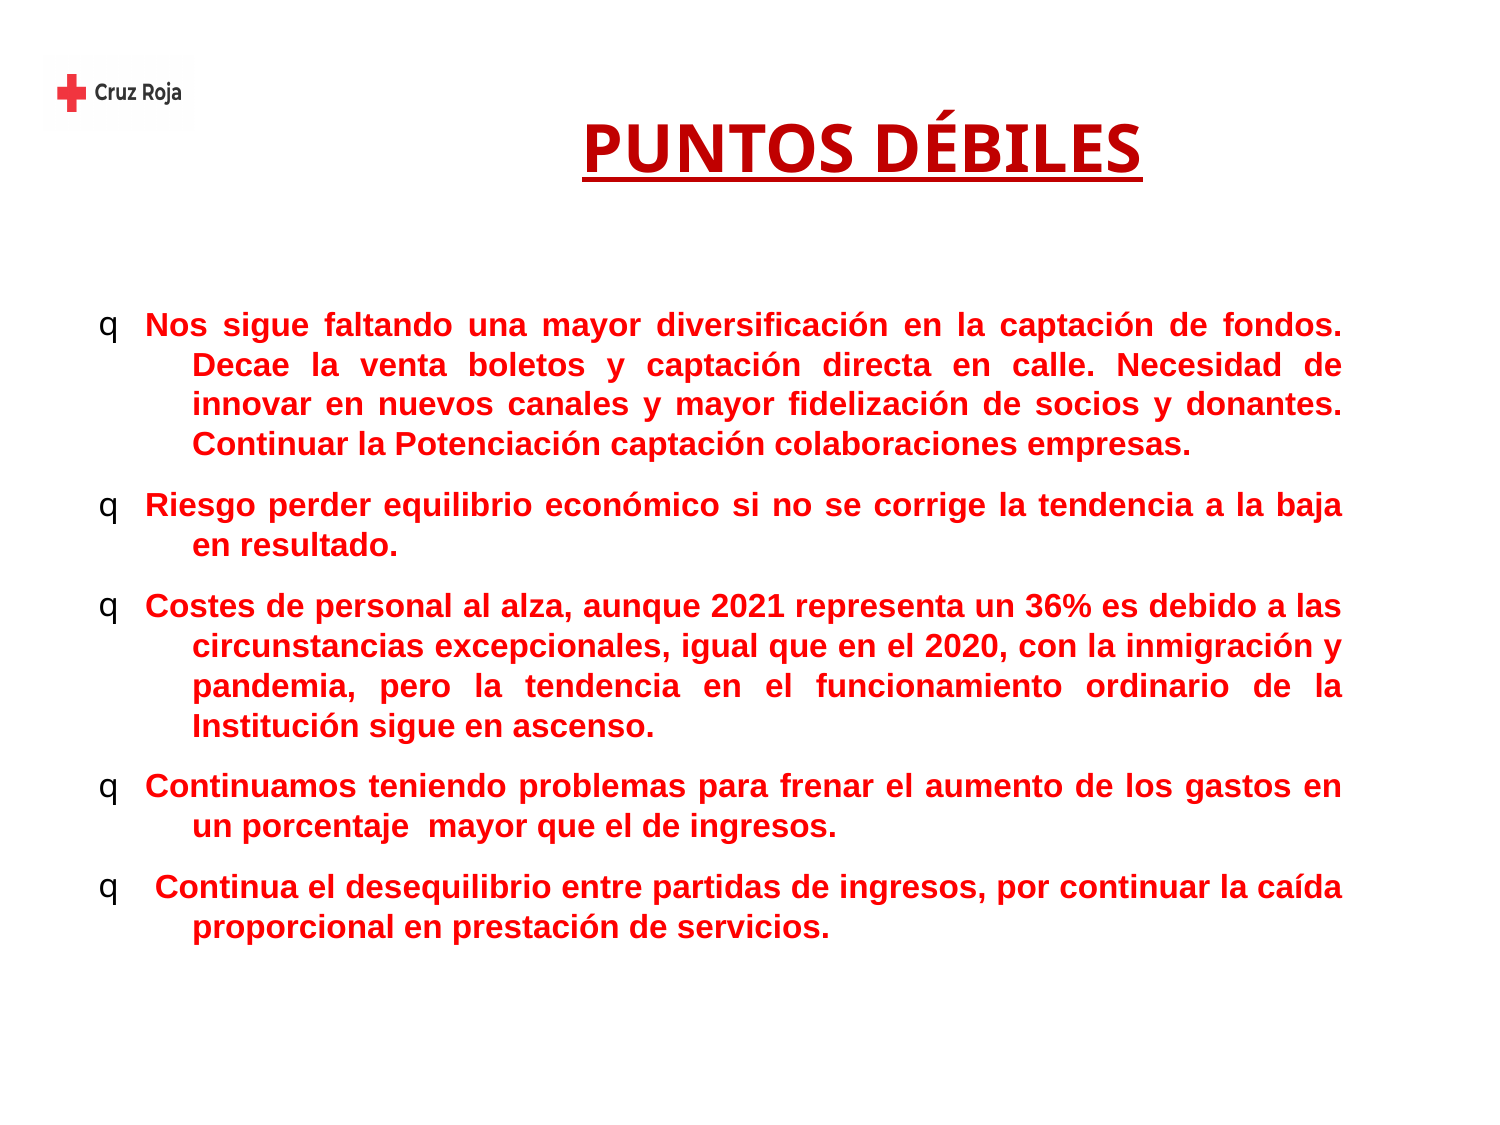

PUNTOS DÉBILES
Nos sigue faltando una mayor diversificación en la captación de fondos. Decae la venta boletos y captación directa en calle. Necesidad de innovar en nuevos canales y mayor fidelización de socios y donantes. Continuar la Potenciación captación colaboraciones empresas.
Riesgo perder equilibrio económico si no se corrige la tendencia a la baja en resultado.
Costes de personal al alza, aunque 2021 representa un 36% es debido a las circunstancias excepcionales, igual que en el 2020, con la inmigración y pandemia, pero la tendencia en el funcionamiento ordinario de la Institución sigue en ascenso.
Continuamos teniendo problemas para frenar el aumento de los gastos en un porcentaje mayor que el de ingresos.
 Continua el desequilibrio entre partidas de ingresos, por continuar la caída proporcional en prestación de servicios.